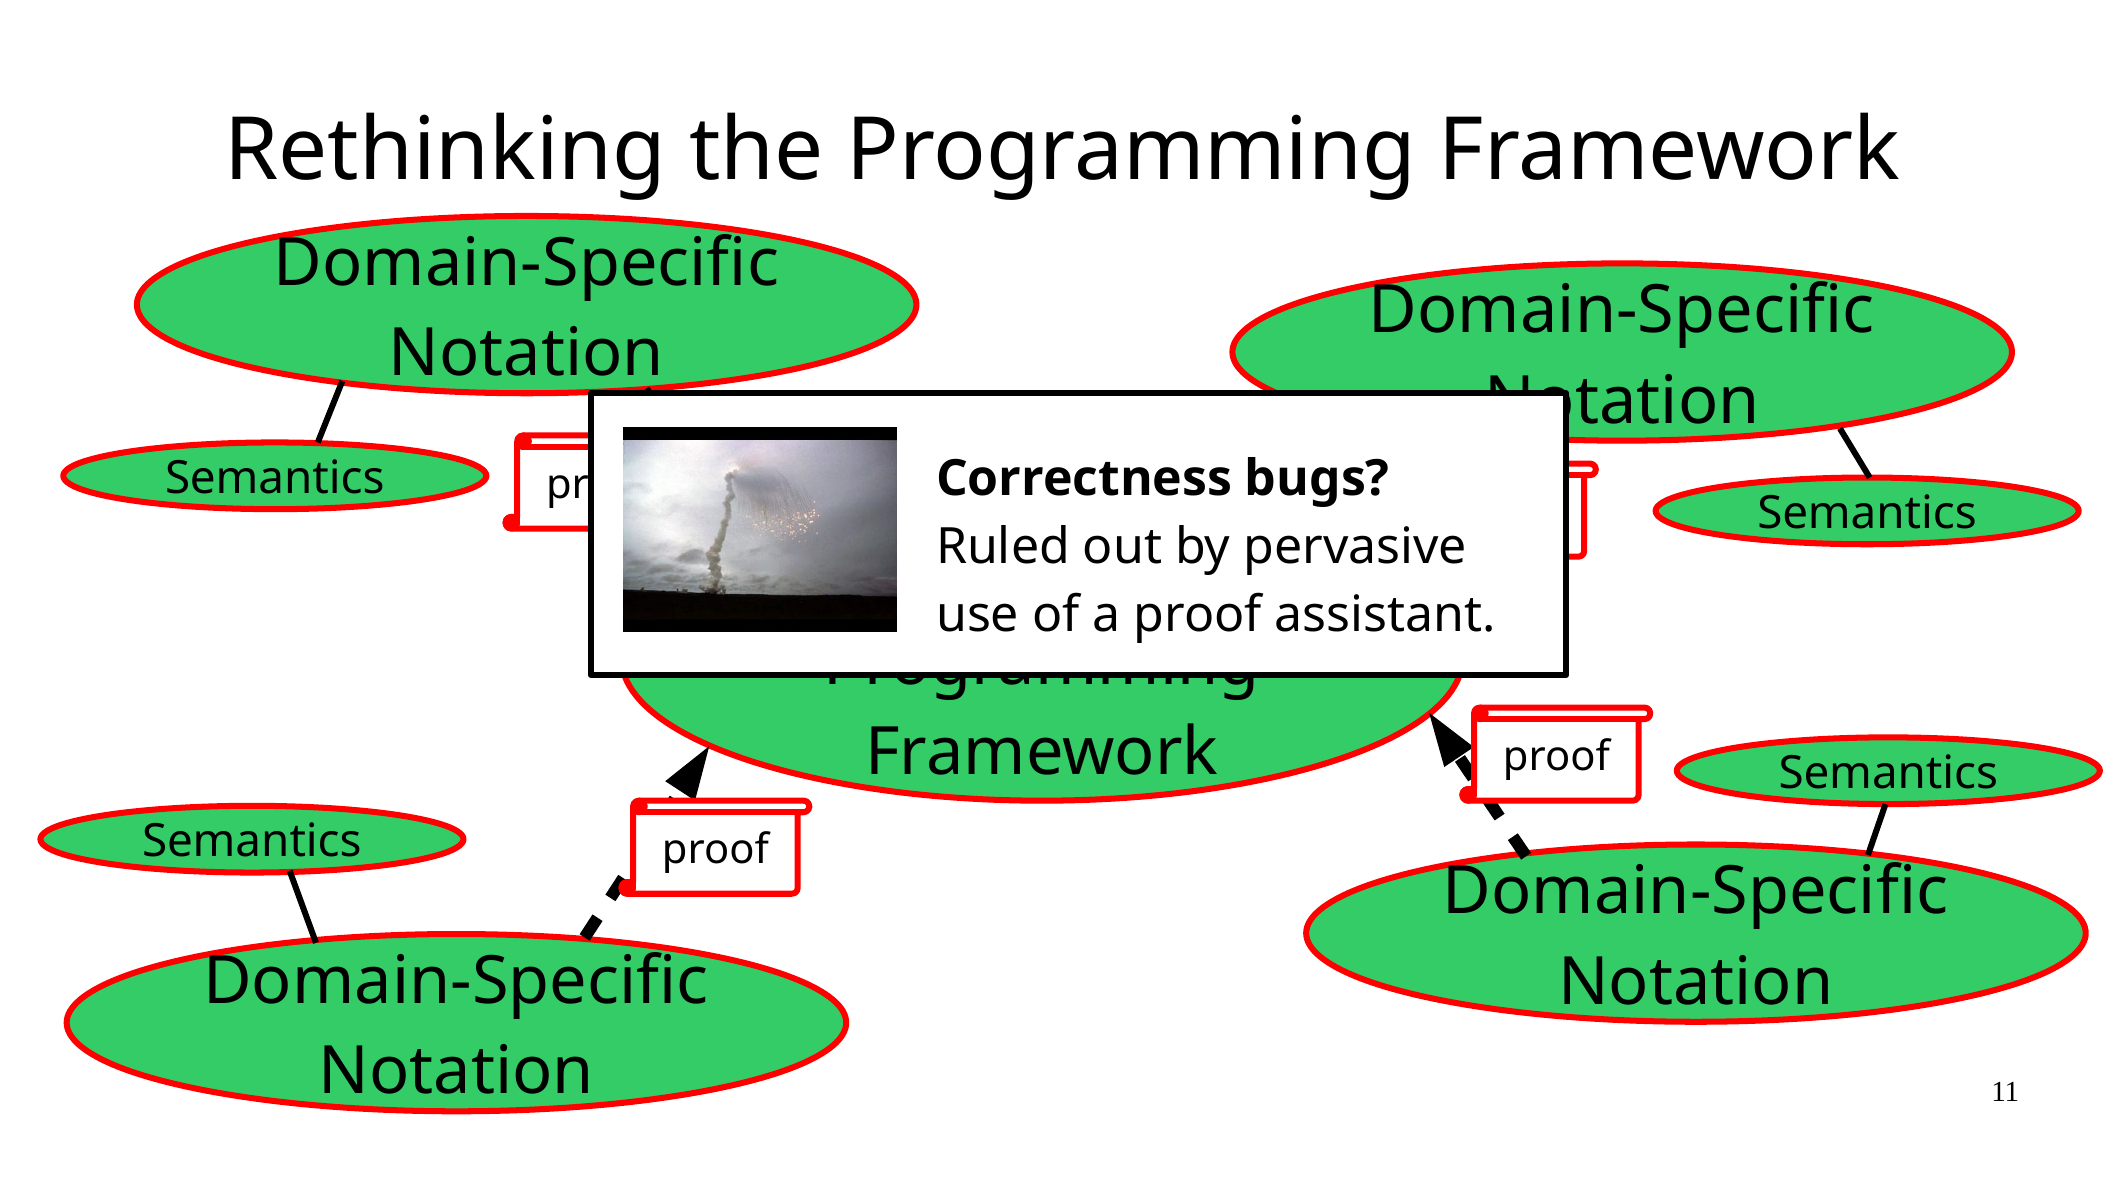

# Rethinking the Programming Framework
Domain-Specific Notation
Domain-Specific Notation
Semantics
Semantics
Semantics
Semantics
Correctness bugs?
Ruled out by pervasive use of a proof assistant.
proof
proof
proof
proof
Common Logic & Programming Framework
Domain-Specific Notation
Domain-Specific Notation
11